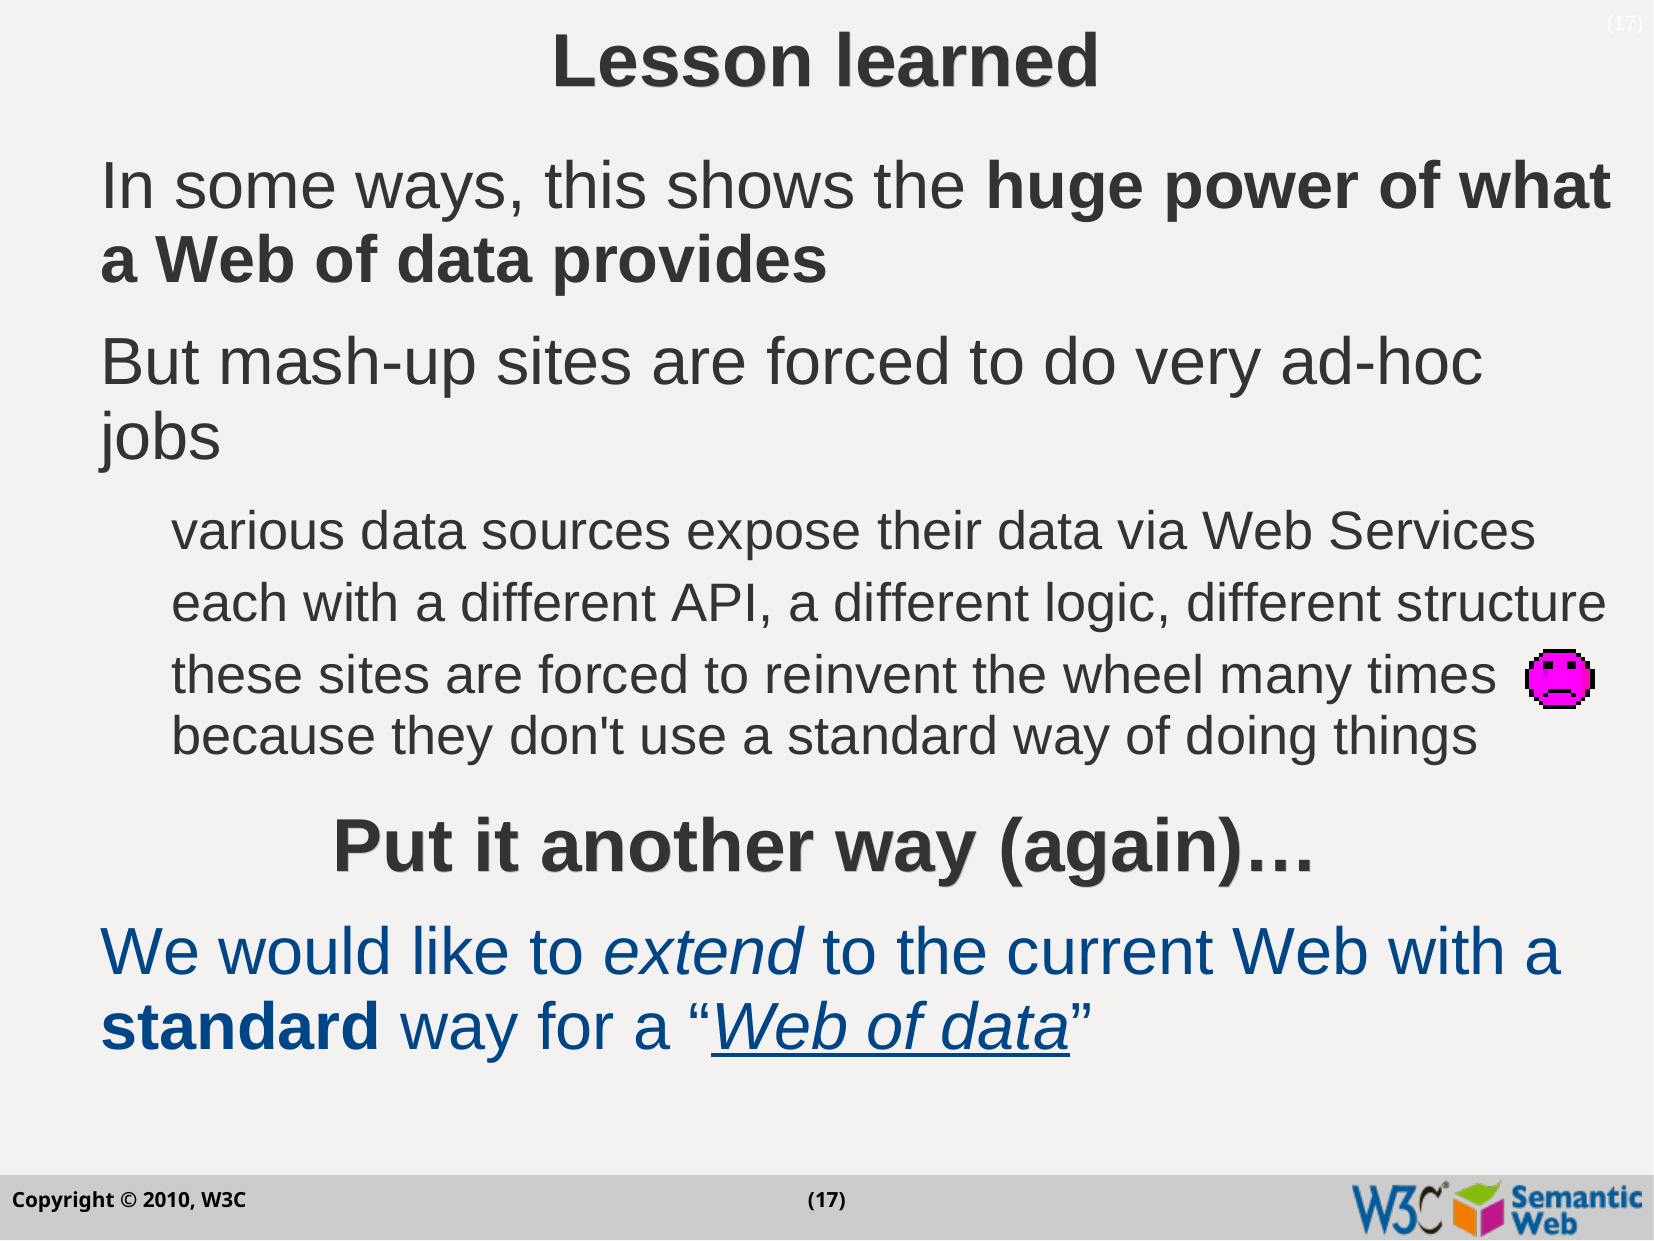

Lesson learned
# In some ways, this shows the huge power of what a Web of data provides
But mash-up sites are forced to do very ad-hoc jobs
various data sources expose their data via Web Services
each with a different API, a different logic, different structure
these sites are forced to reinvent the wheel many times because they don't use a standard way of doing things
Put it another way (again)…
We would like to extend to the current Web with a standard way for a “Web of data”